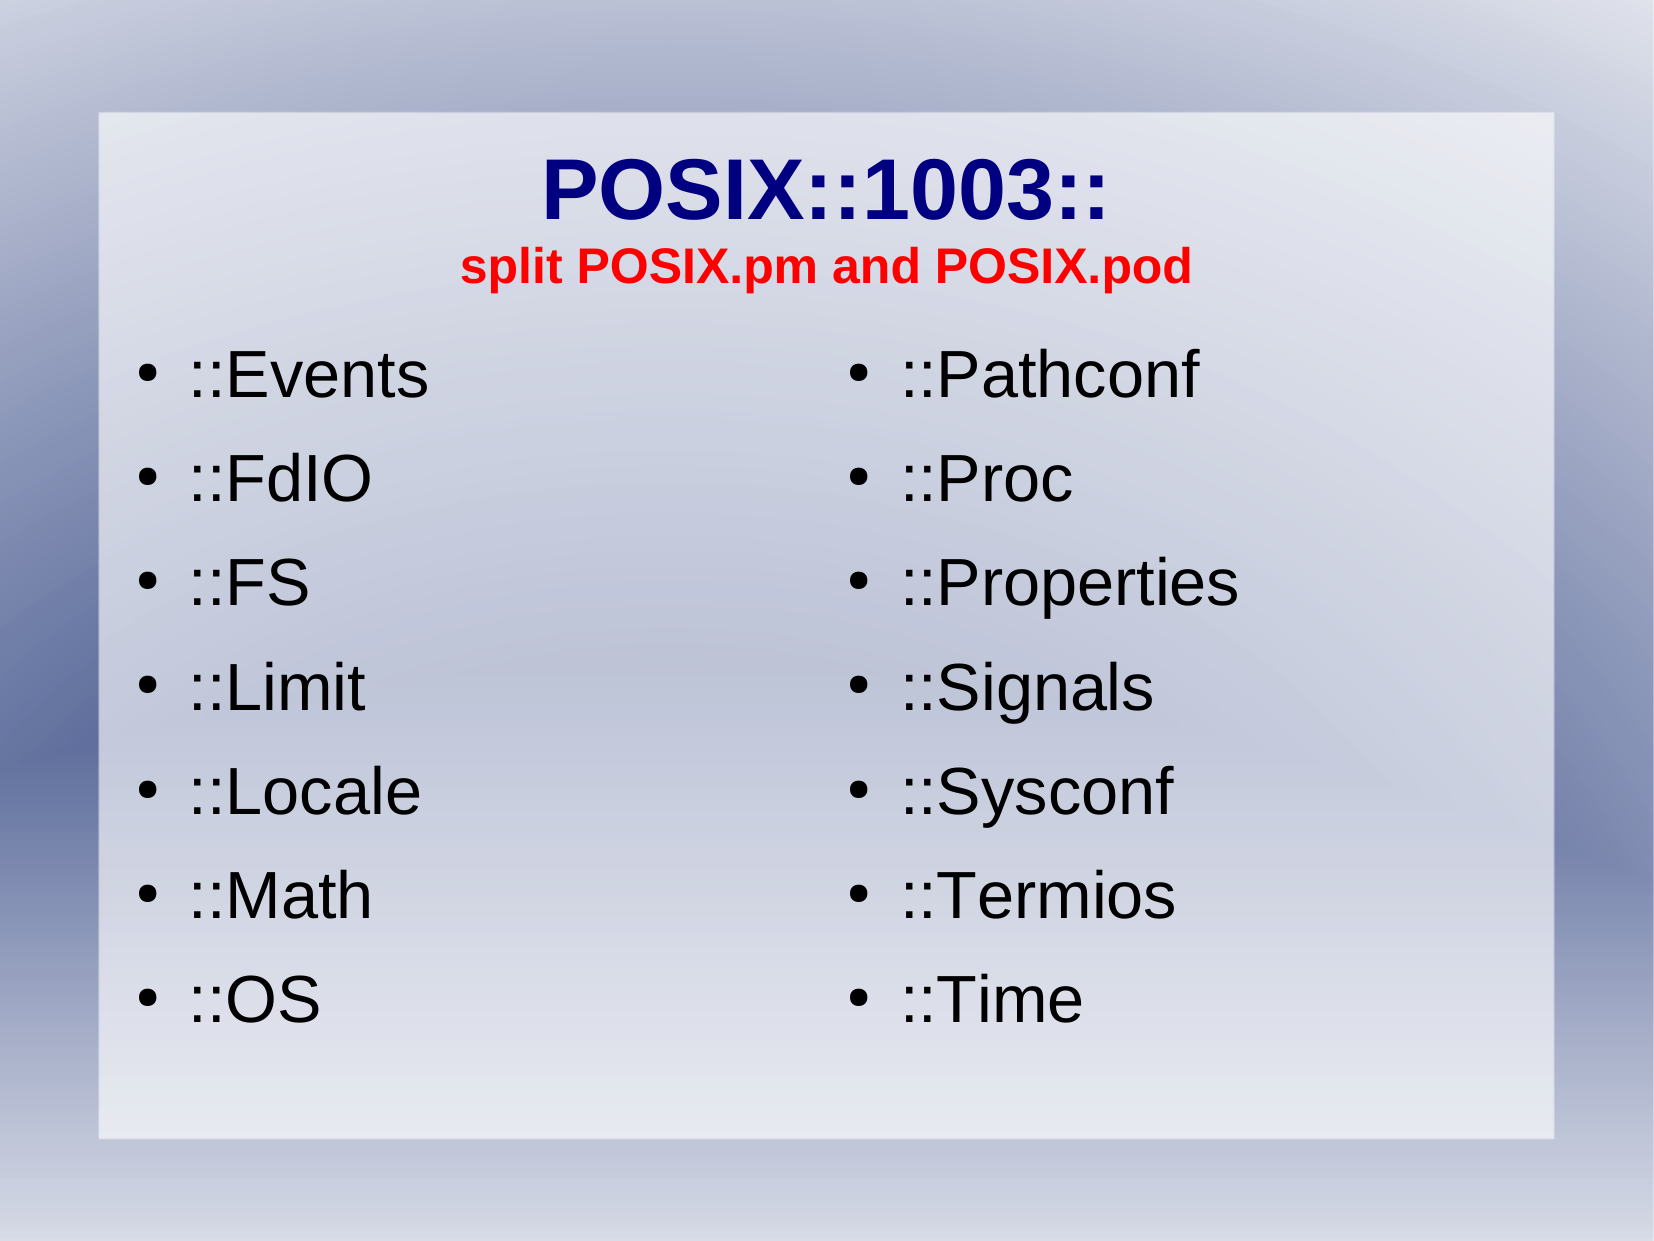

# POSIX::1003:: split POSIX.pm and POSIX.pod
::Events
::FdIO
::FS
::Limit
::Locale
::Math
::OS
::Pathconf
::Proc
::Properties
::Signals
::Sysconf
::Termios
::Time